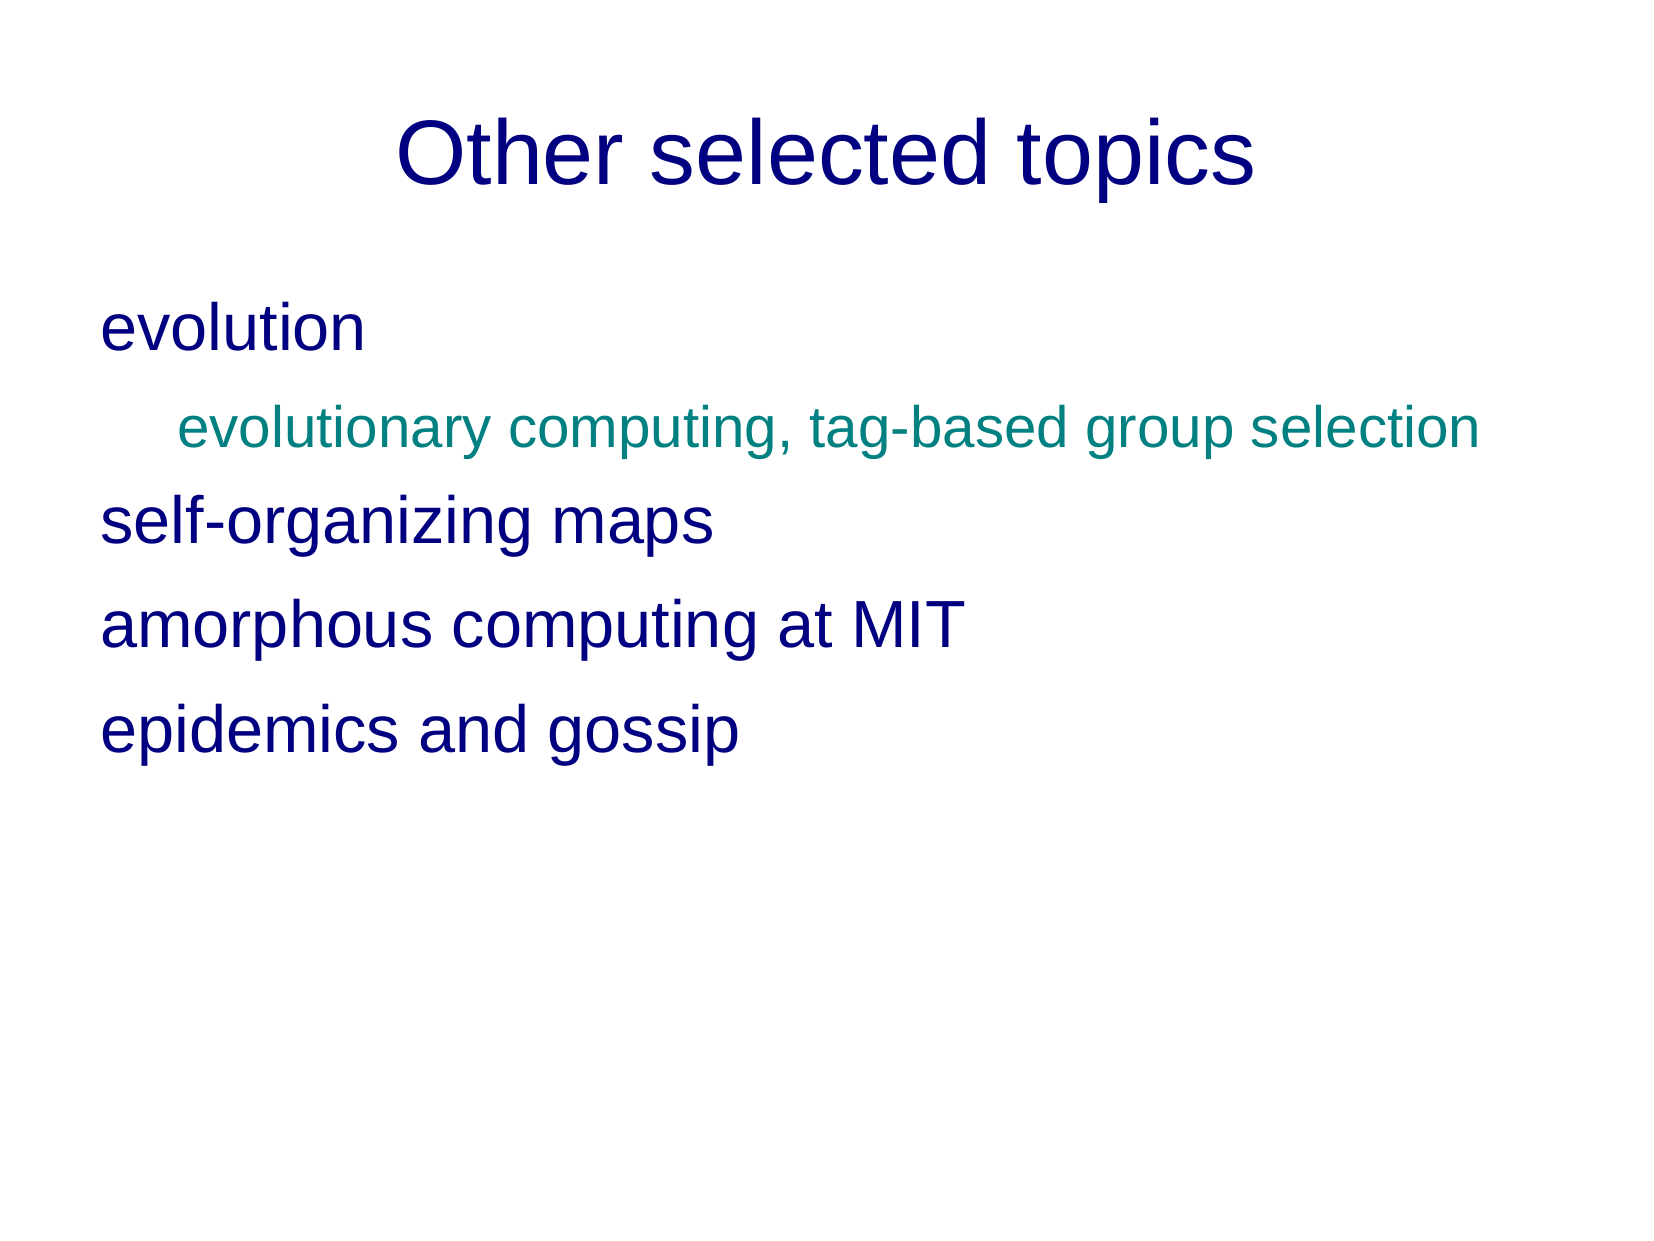

# Other selected topics
evolution
evolutionary computing, tag-based group selection
self-organizing maps
amorphous computing at MIT
epidemics and gossip